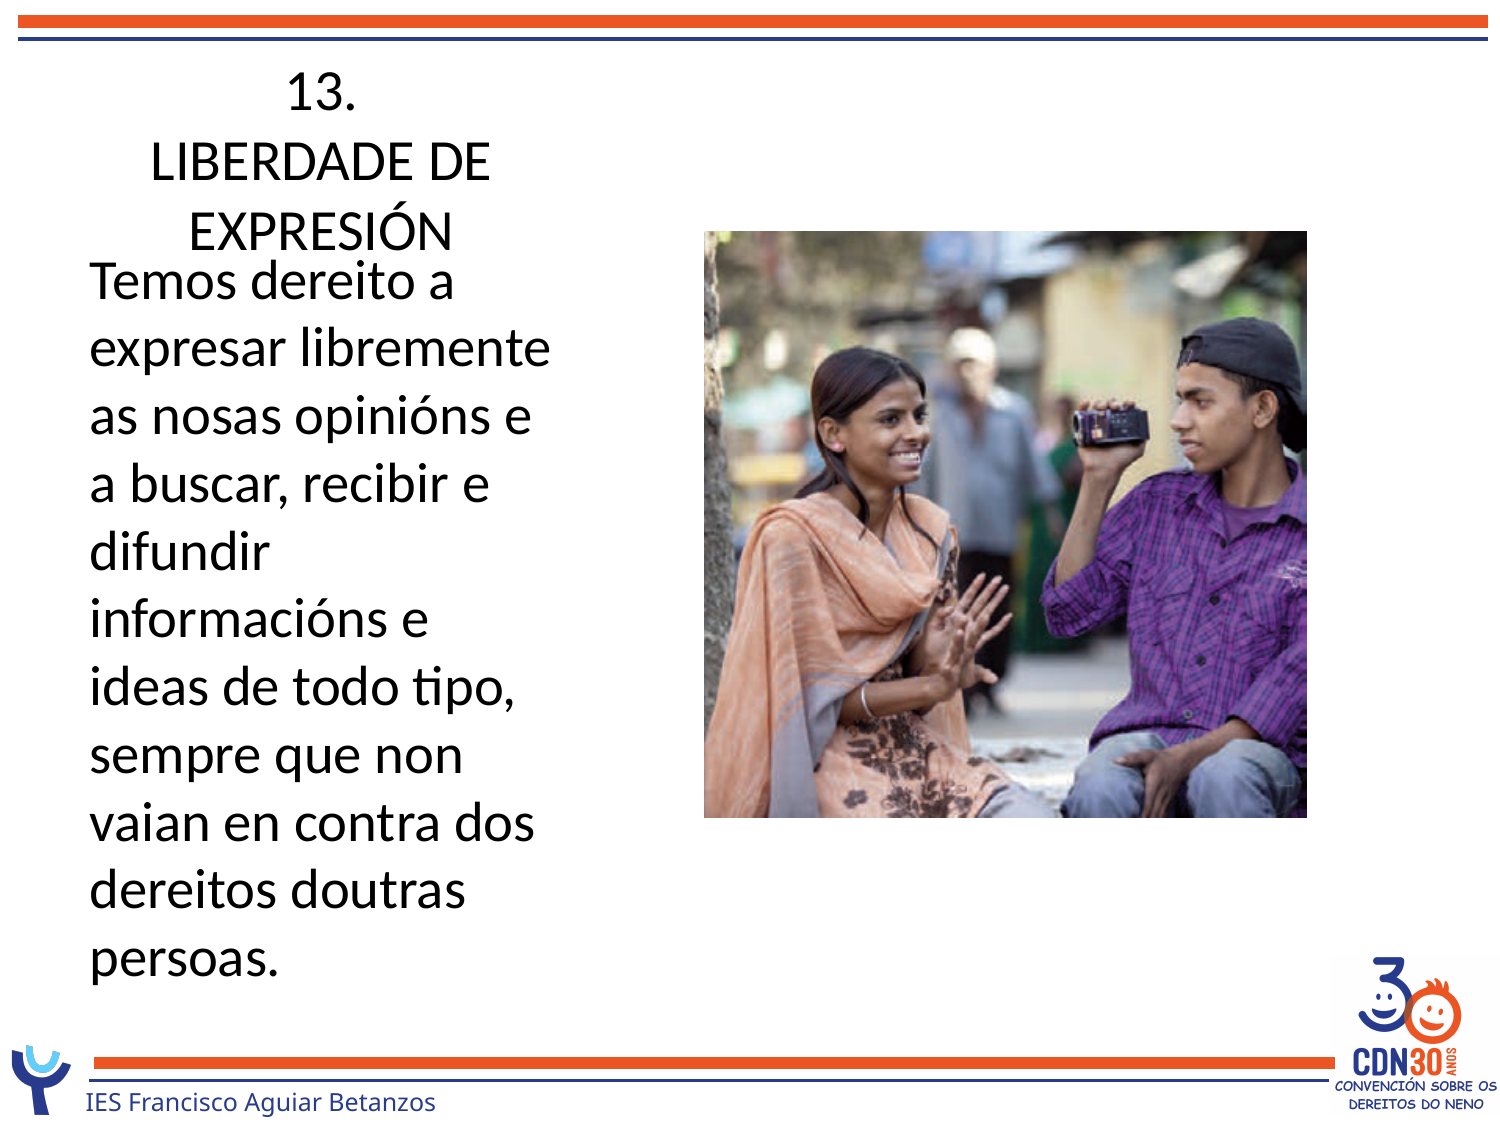

# 13. LIBERDADE DE EXPRESIÓN
Temos dereito a expresar libremente as nosas opinións e a buscar, recibir e difundir informacións e ideas de todo tipo, sempre que non vaian en contra dos dereitos doutras persoas.